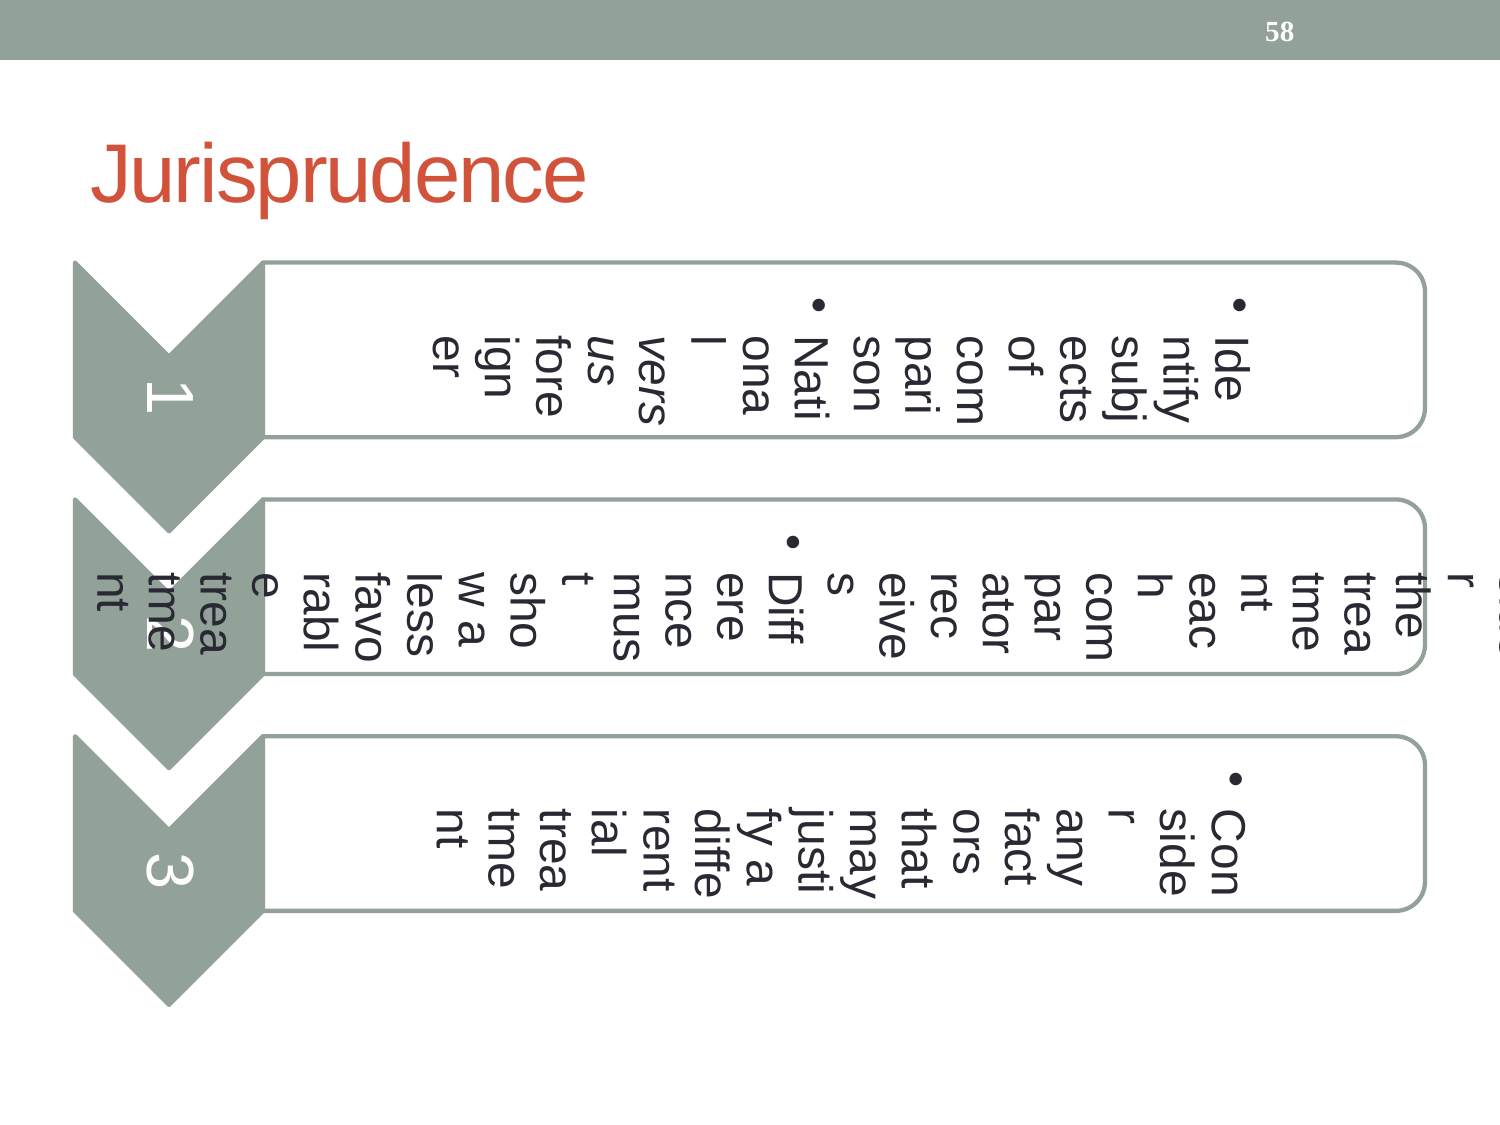

# Jurisprudence
Identify subjects of comparison
National versus foreigner
Consider the treatment each comparator receives
Difference must show a less favorable treatment
Consider any factors that may justify a differential treatment
1
2
3